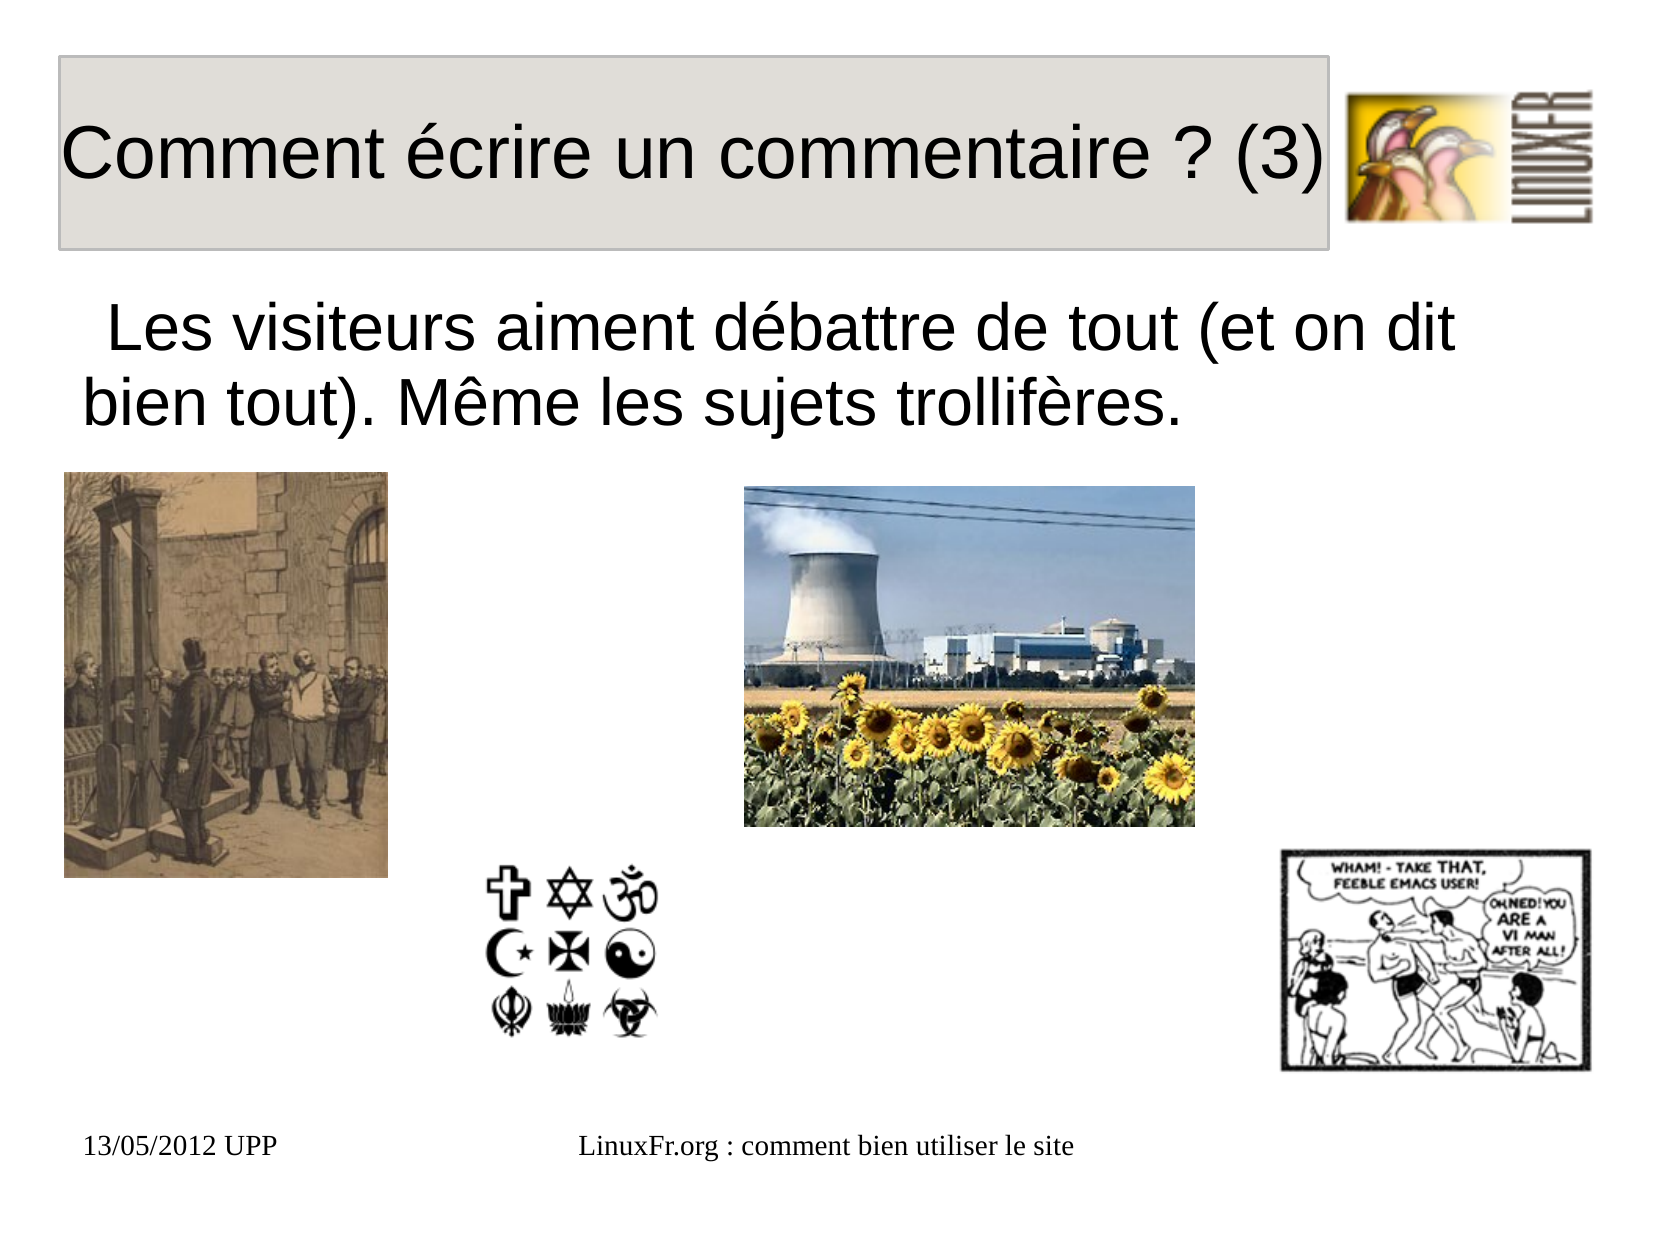

# Comment écrire un commentaire ? (3)
Les visiteurs aiment débattre de tout (et on dit bien tout). Même les sujets trollifères.